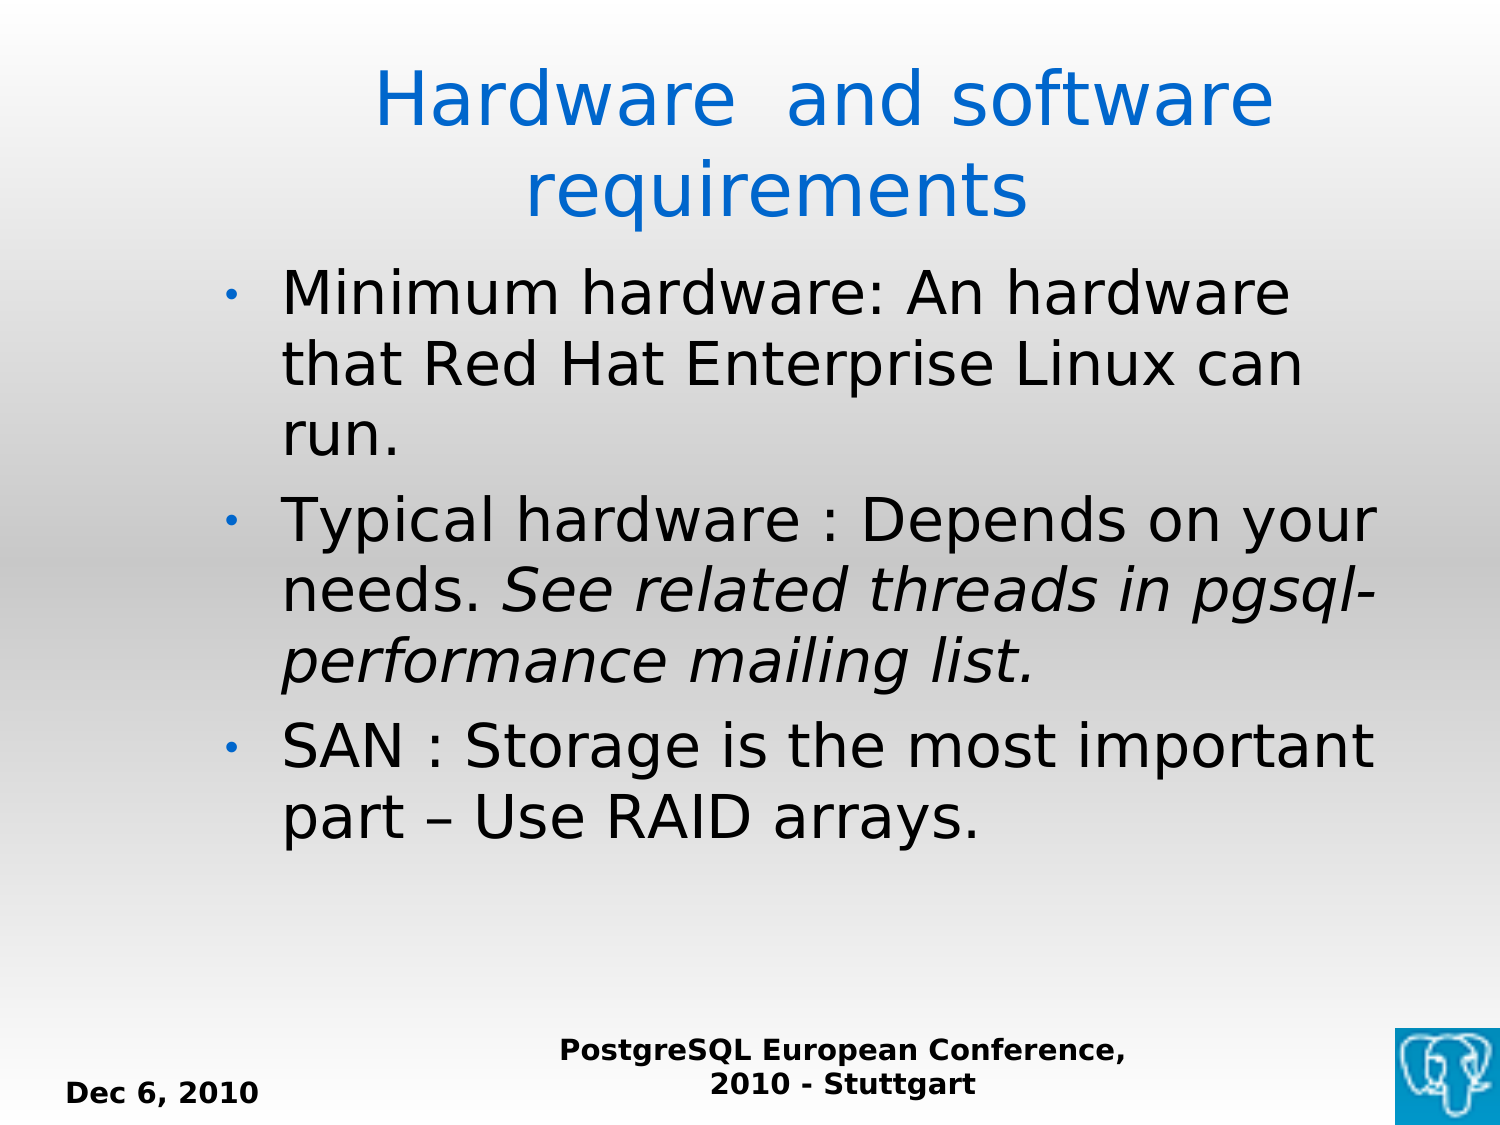

# Hardware and software requirements
Minimum hardware: An hardware that Red Hat Enterprise Linux can run.
Typical hardware : Depends on your needs. See related threads in pgsql-performance mailing list.
SAN : Storage is the most important part – Use RAID arrays.